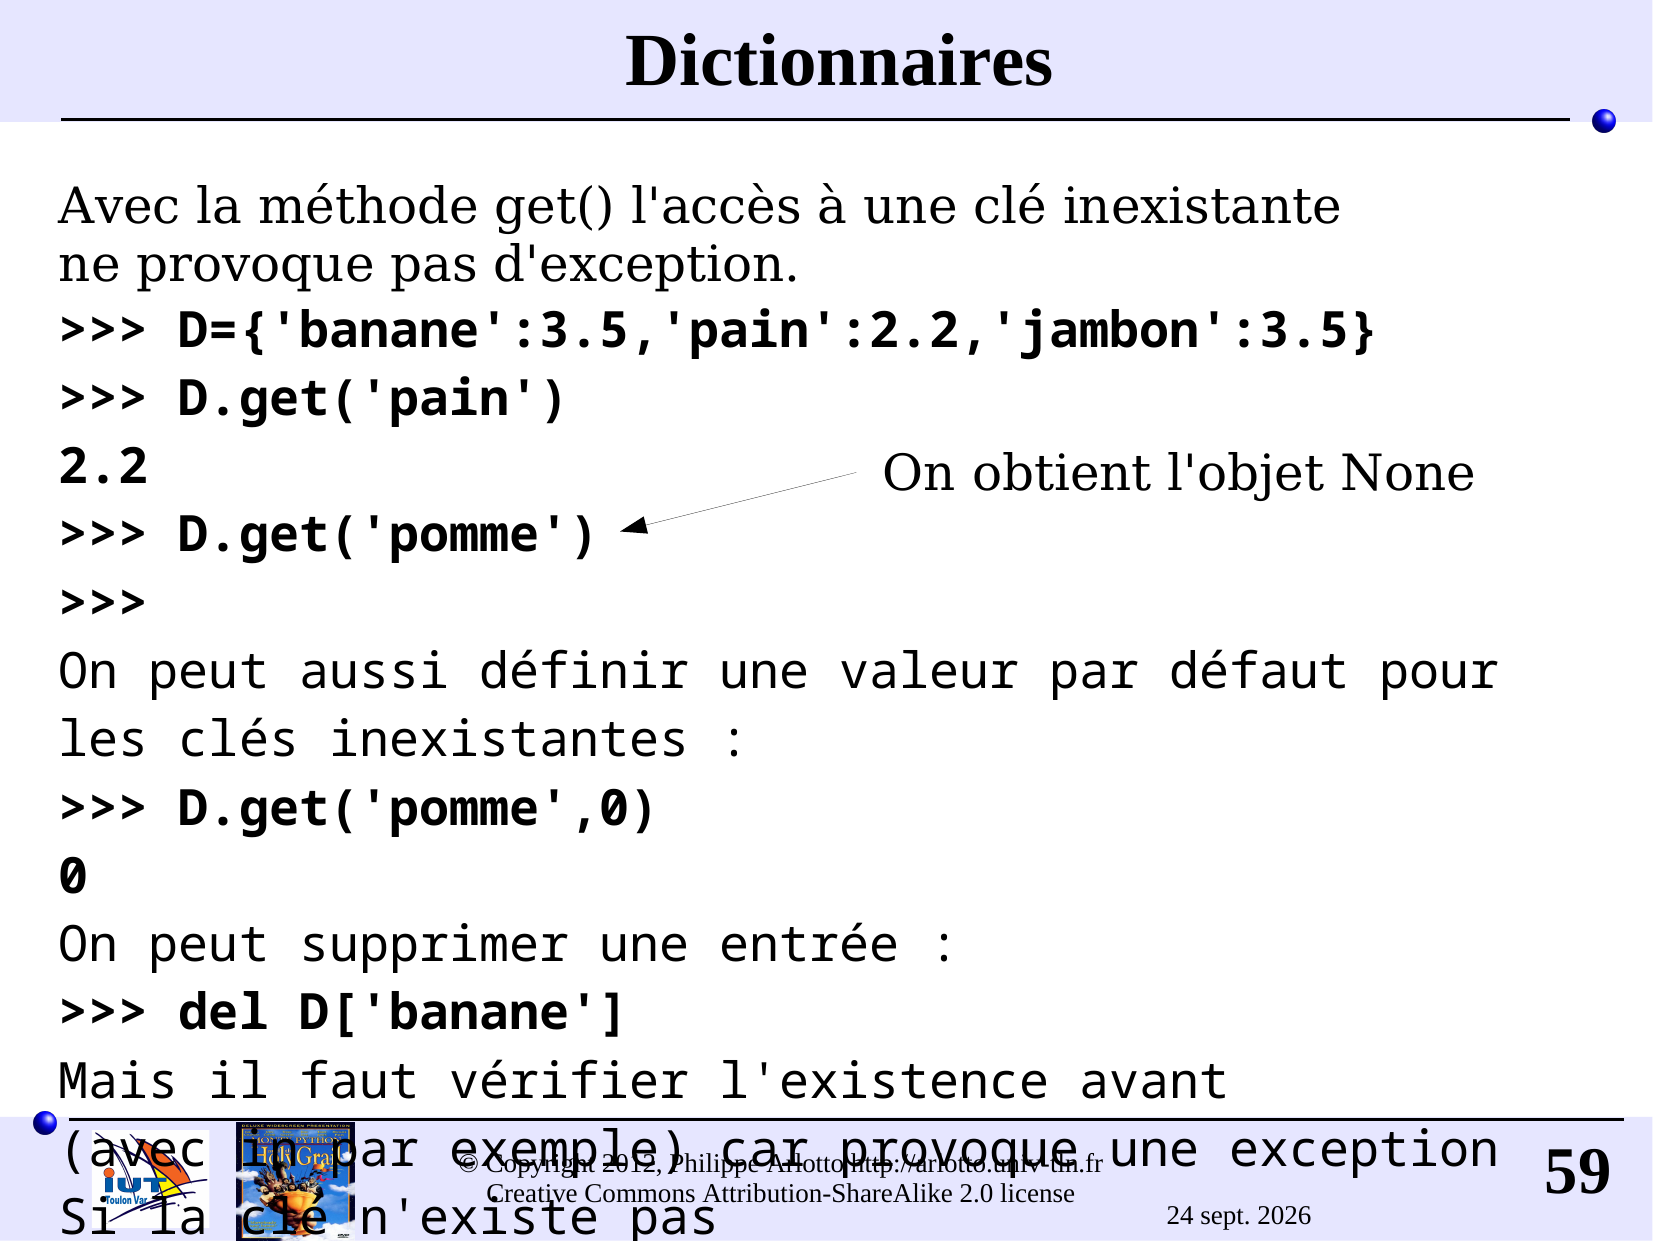

# Dictionnaires
Avec la méthode get() l'accès à une clé inexistante
ne provoque pas d'exception.
>>> D={'banane':3.5,'pain':2.2,'jambon':3.5}
>>> D.get('pain')
2.2
>>> D.get('pomme')
>>>
On peut aussi définir une valeur par défaut pour
les clés inexistantes :
>>> D.get('pomme',0)
0
On peut supprimer une entrée :
>>> del D['banane']
Mais il faut vérifier l'existence avant
(avec in par exemple) car provoque une exception
Si la clé n'existe pas
On obtient l'objet None